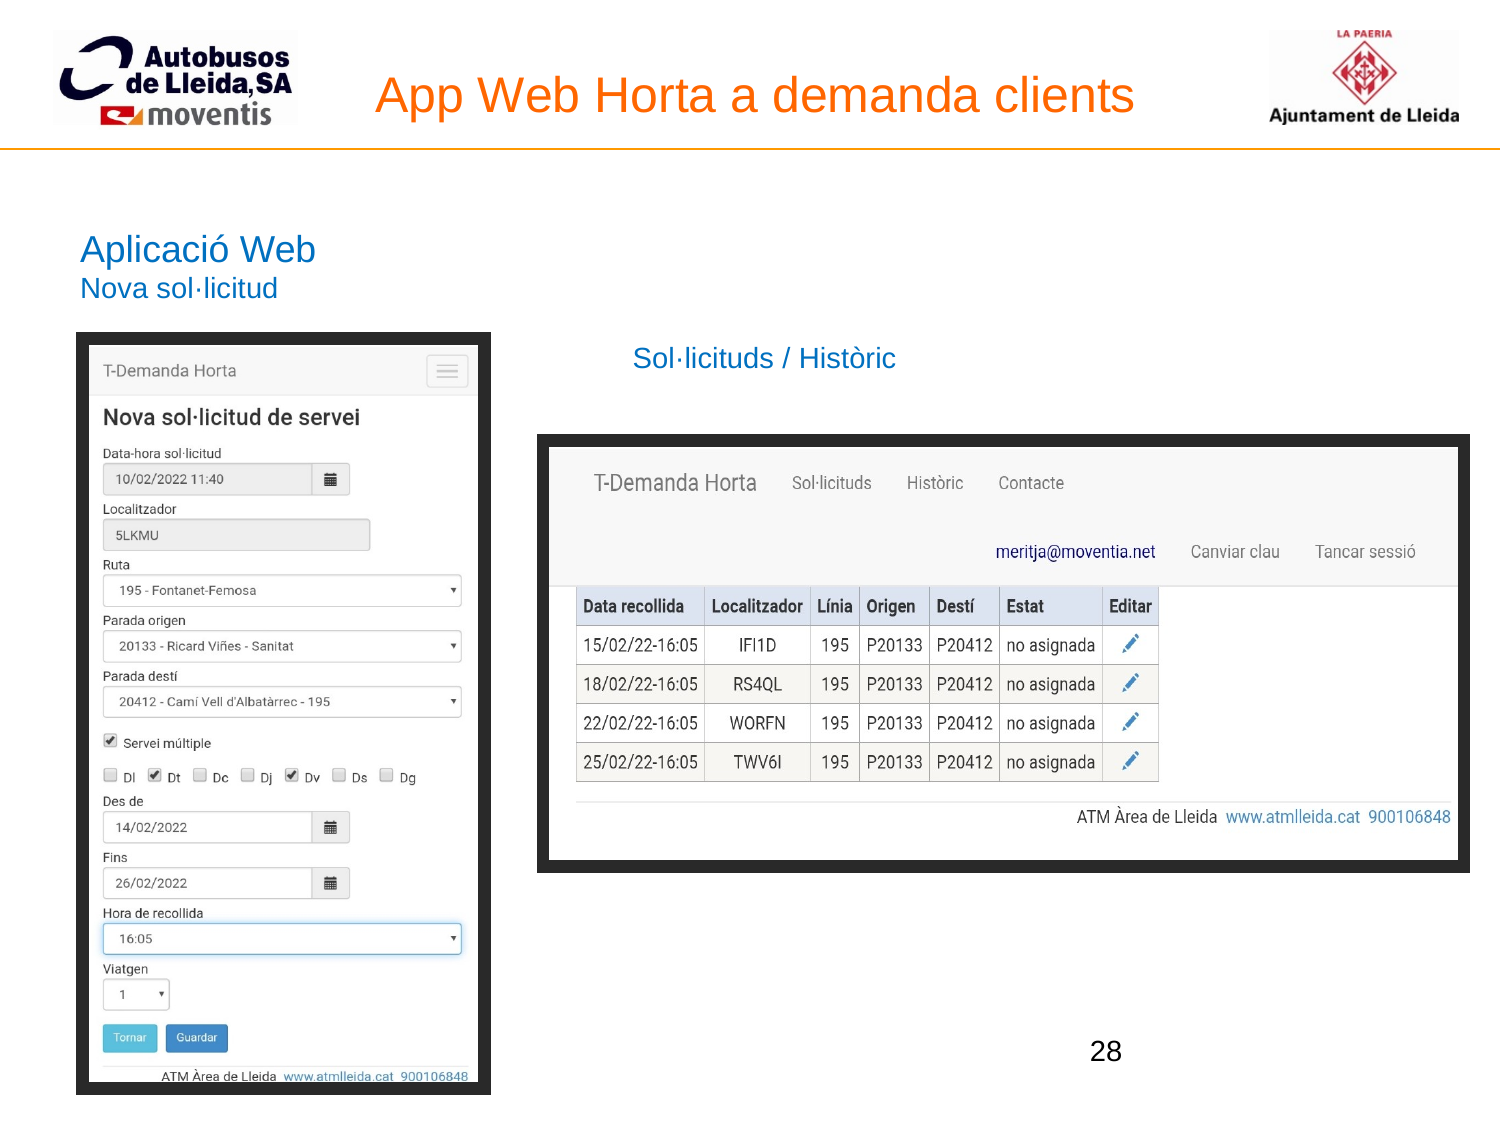

App Web Horta a demanda clients
Aplicació Web
Nova sol·licitud
 Sol·licituds / Històric